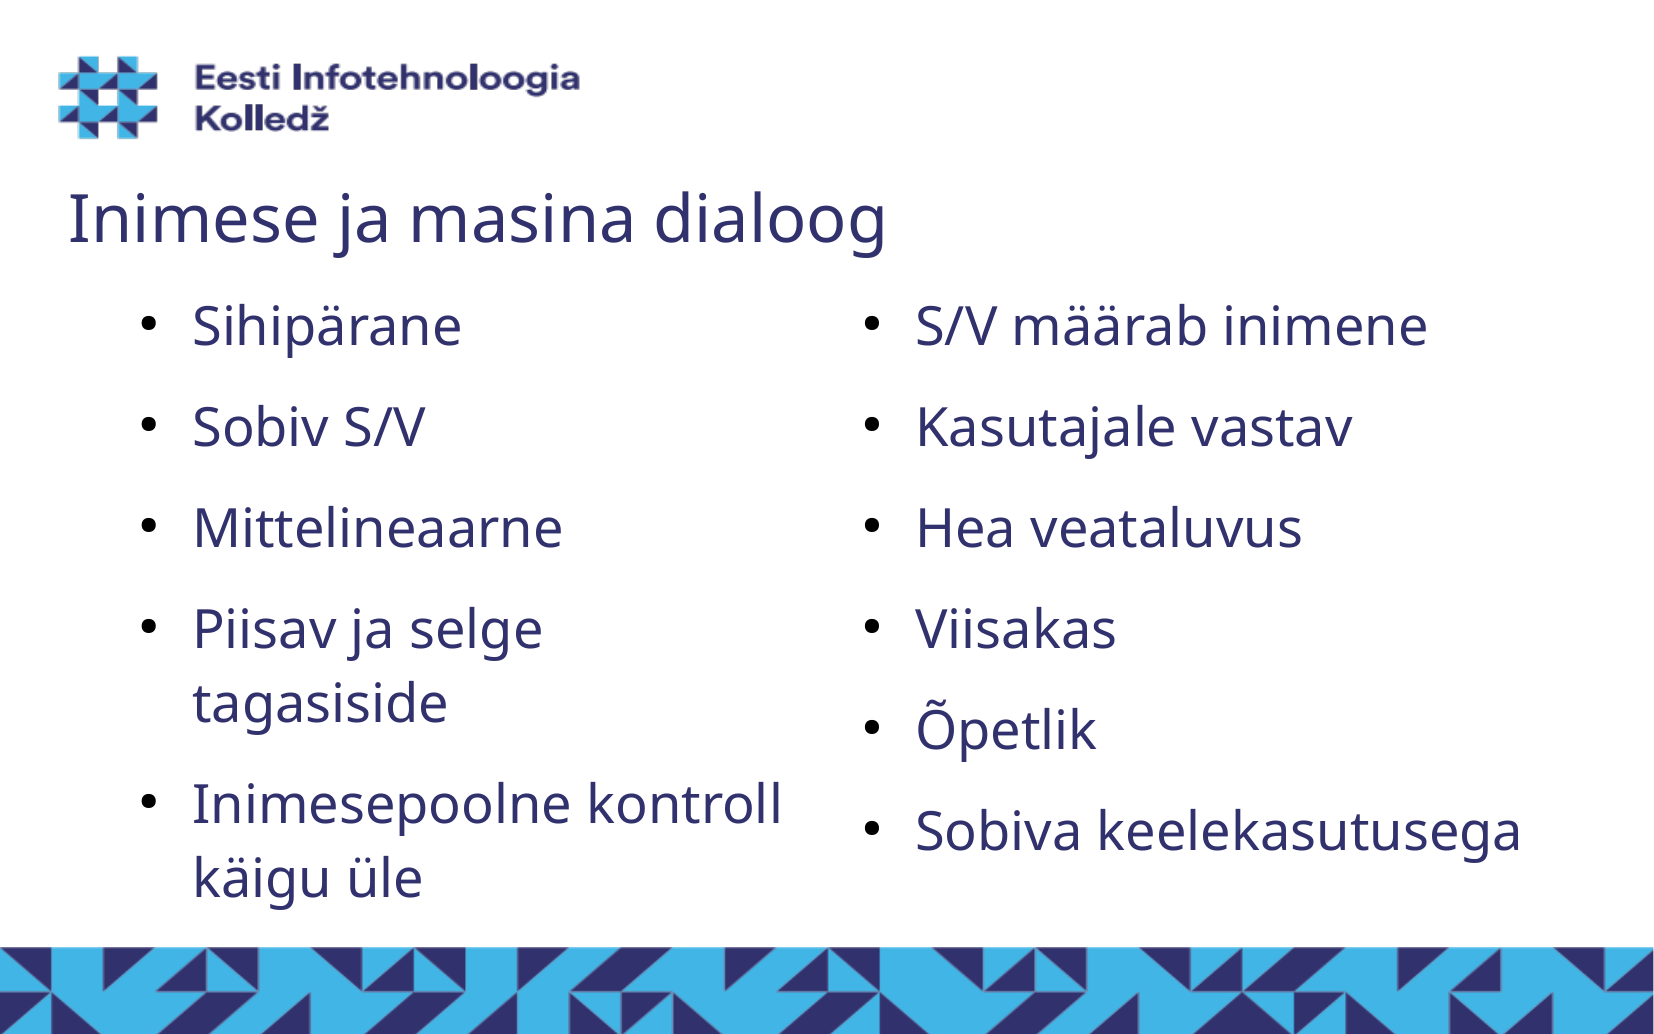

# Inimese ja masina dialoog
Sihipärane
Sobiv S/V
Mittelineaarne
Piisav ja selge tagasiside
Inimesepoolne kontroll käigu üle
S/V määrab inimene
Kasutajale vastav
Hea veataluvus
Viisakas
Õpetlik
Sobiva keelekasutusega